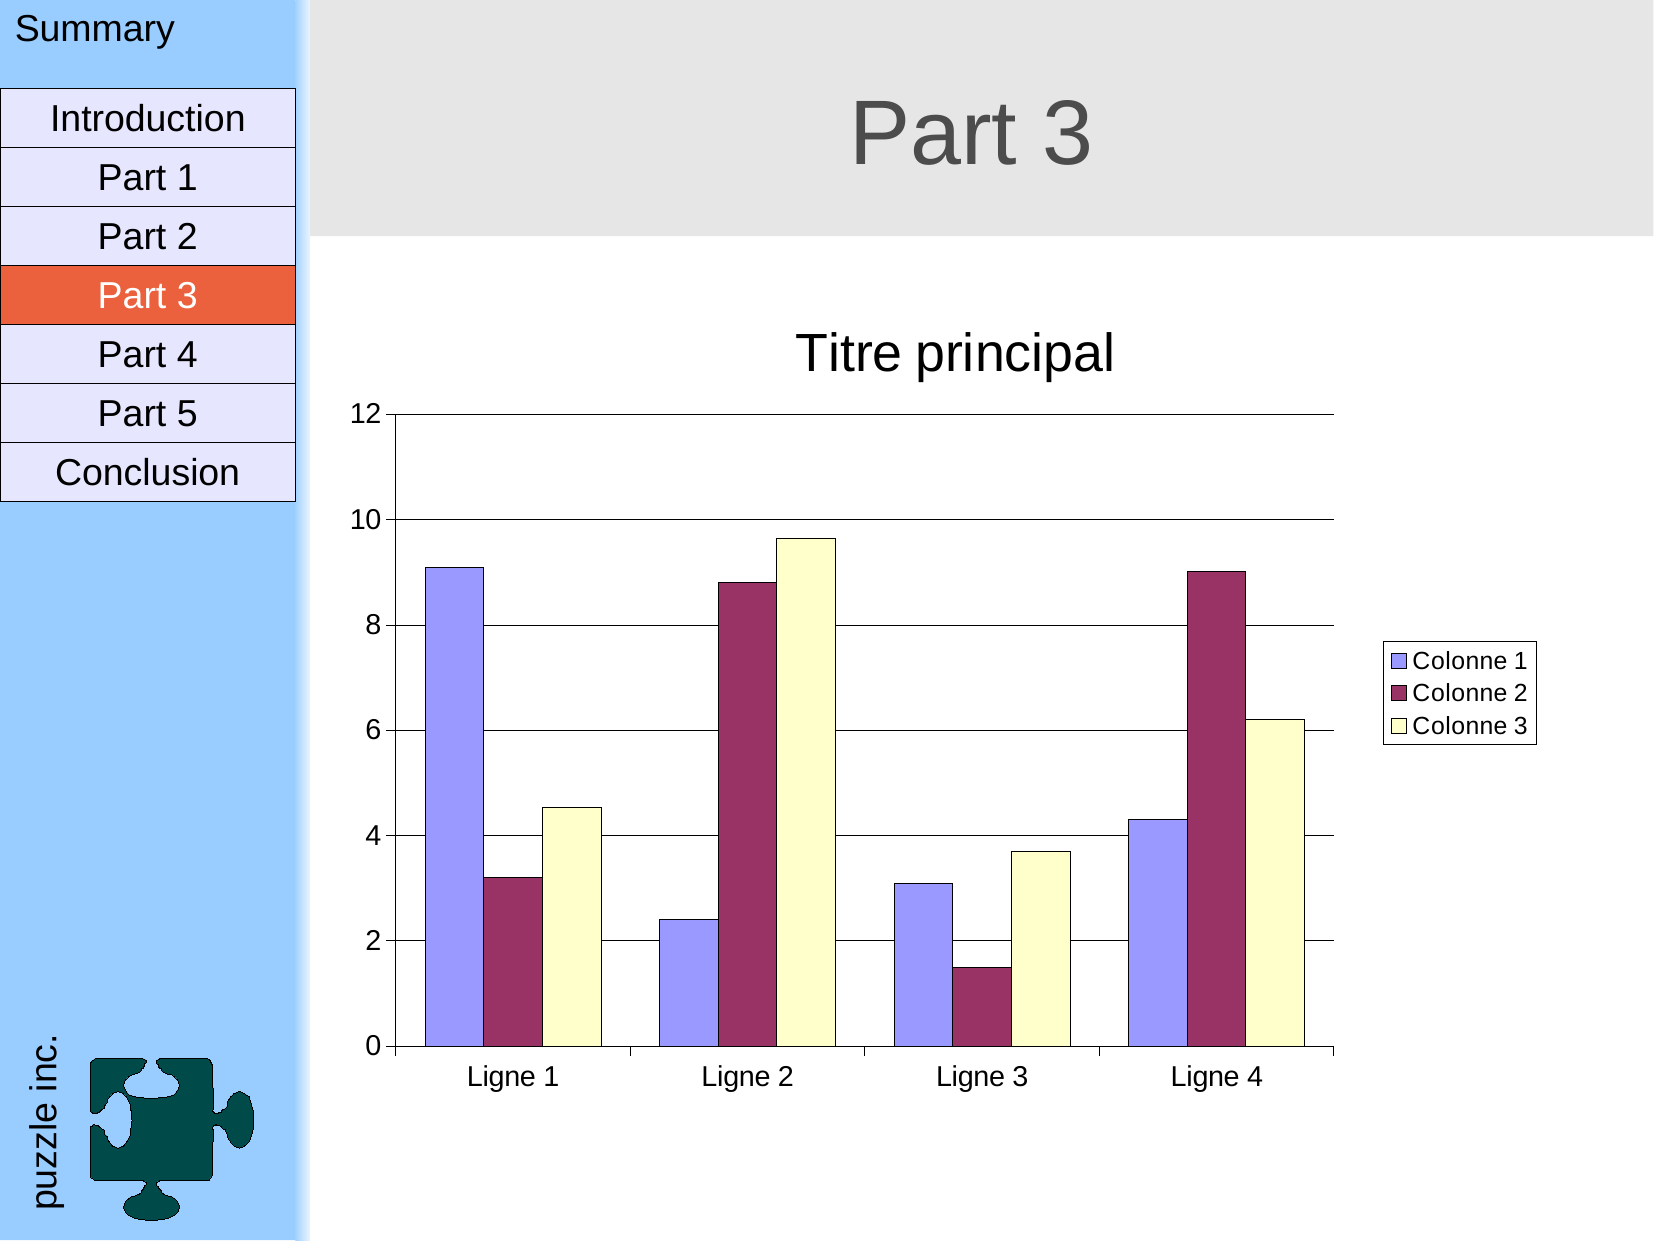

Summary
# Part 3
Introduction
Part 1
Part 2
Part 3
### Chart: Titre principal
| Category | Colonne 1 | Colonne 2 | Colonne 3 |
|---|---|---|---|
| Ligne 1 | 9.1 | 3.2 | 4.54 |
| Ligne 2 | 2.4 | 8.8 | 9.65 |
| Ligne 3 | 3.1 | 1.5 | 3.7 |
| Ligne 4 | 4.3 | 9.02 | 6.2 |Part 4
Part 5
Conclusion